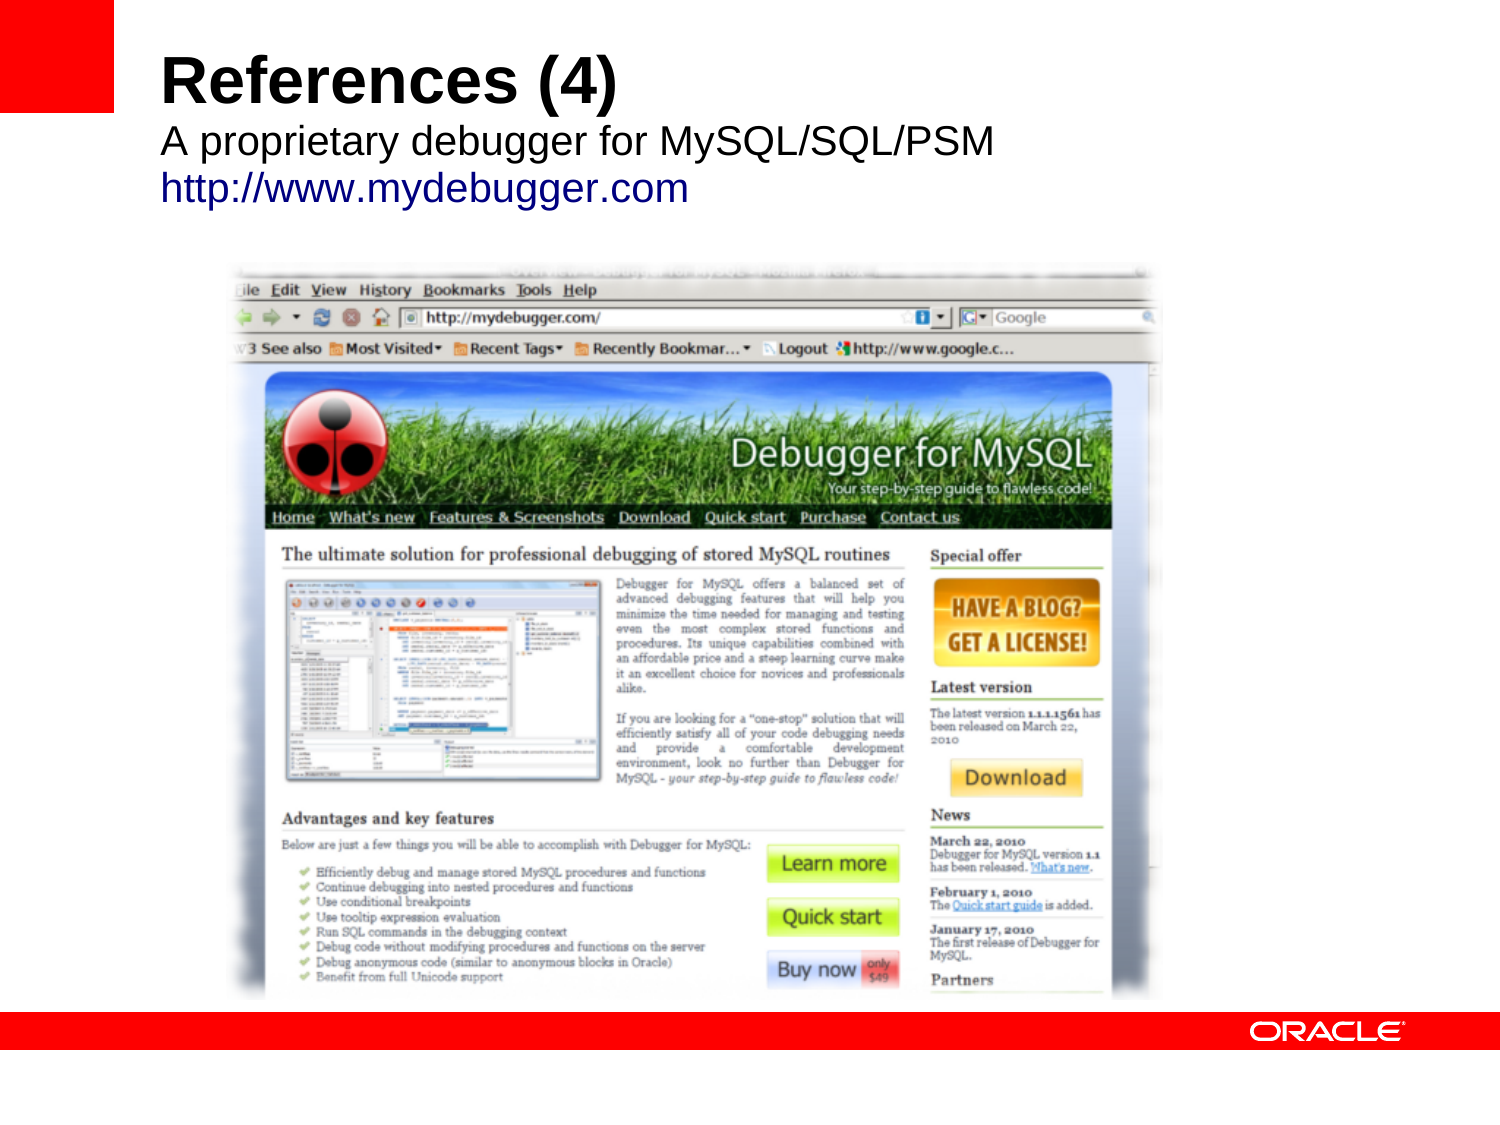

# References (4) A proprietary debugger for MySQL/SQL/PSM http://www.mydebugger.com